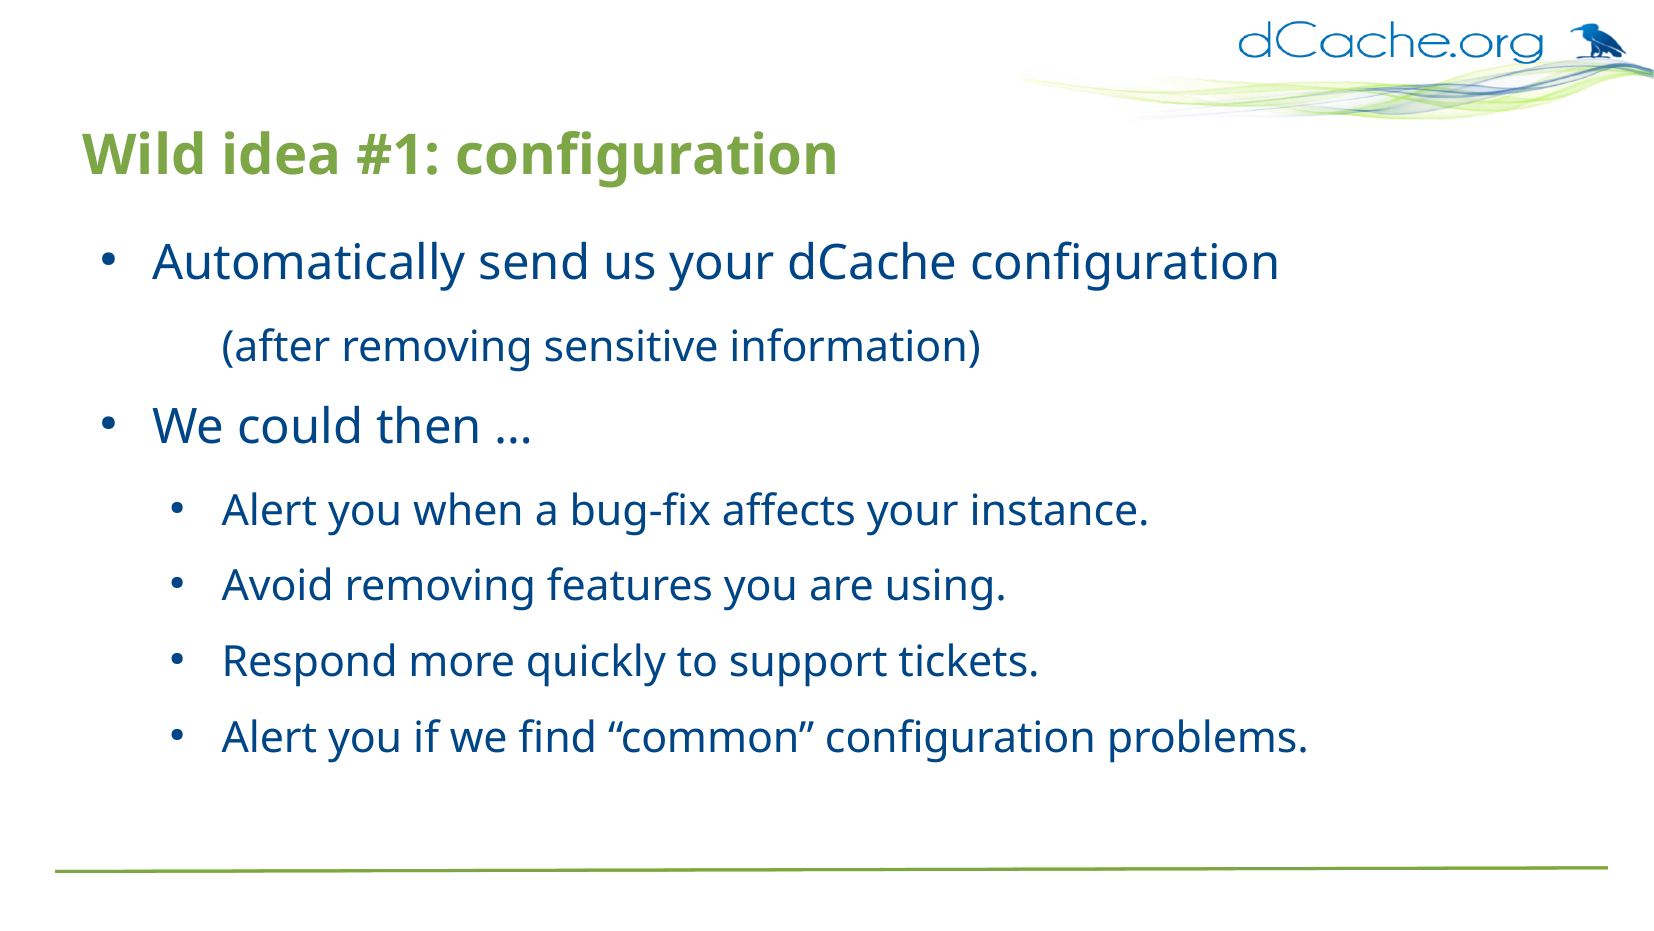

# Wild idea #1: configuration
Automatically send us your dCache configuration
(after removing sensitive information)
We could then …
Alert you when a bug-fix affects your instance.
Avoid removing features you are using.
Respond more quickly to support tickets.
Alert you if we find “common” configuration problems.